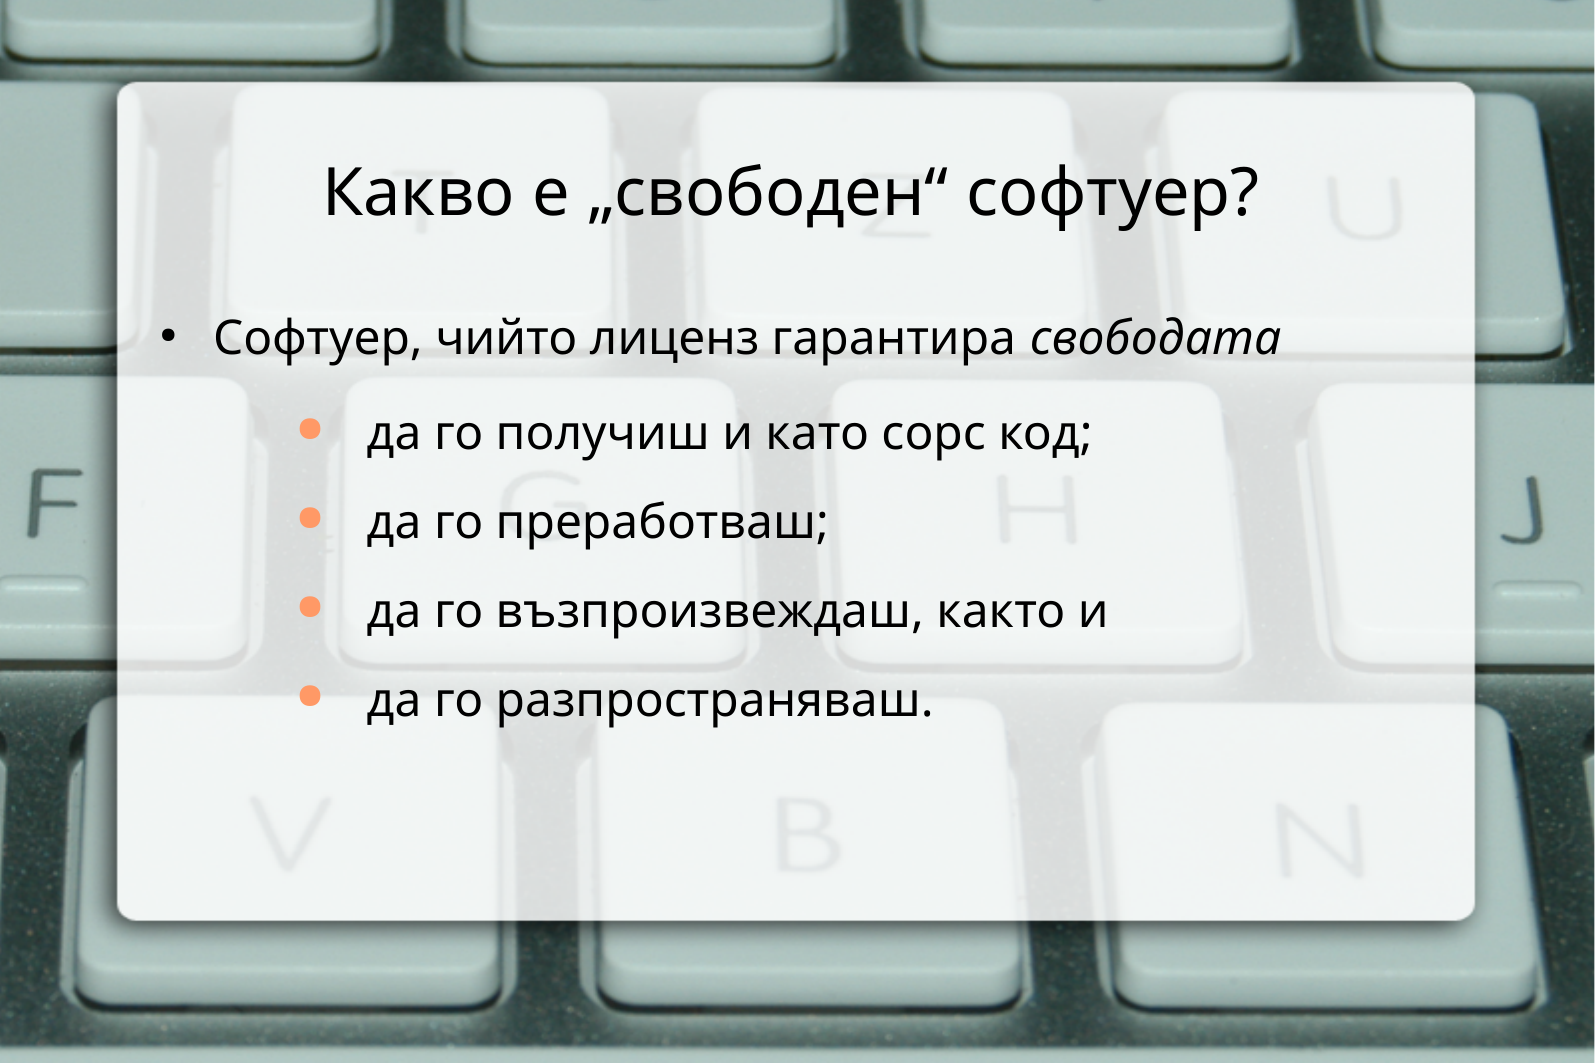

# Какво е „свободен“ софтуер?
Софтуер, чийто лиценз гарантира свободата
да го получиш и като сорс код;
да го преработваш;
да го възпроизвеждаш, както и
да го разпространяваш.